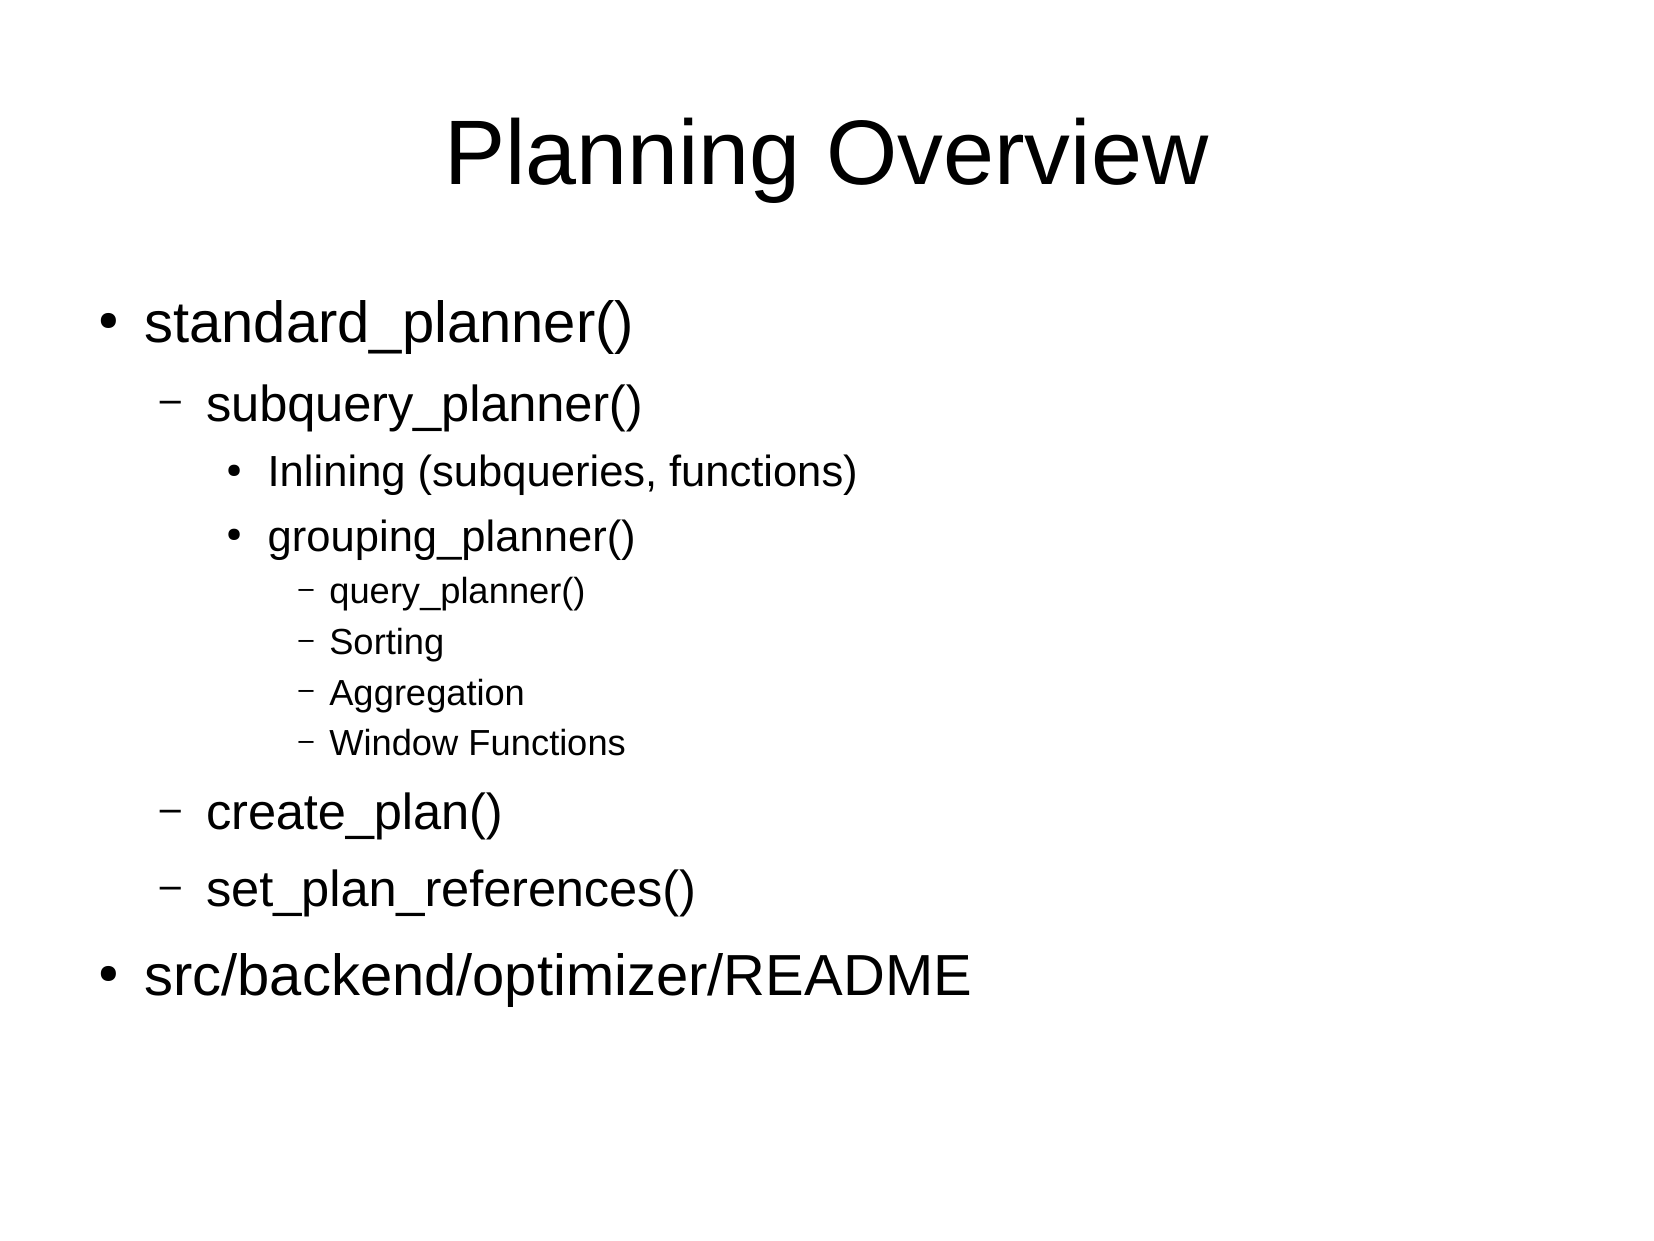

# Planning Overview
standard_planner()
subquery_planner()
Inlining (subqueries, functions)
grouping_planner()
query_planner()
Sorting
Aggregation
Window Functions
create_plan()
set_plan_references()
src/backend/optimizer/README